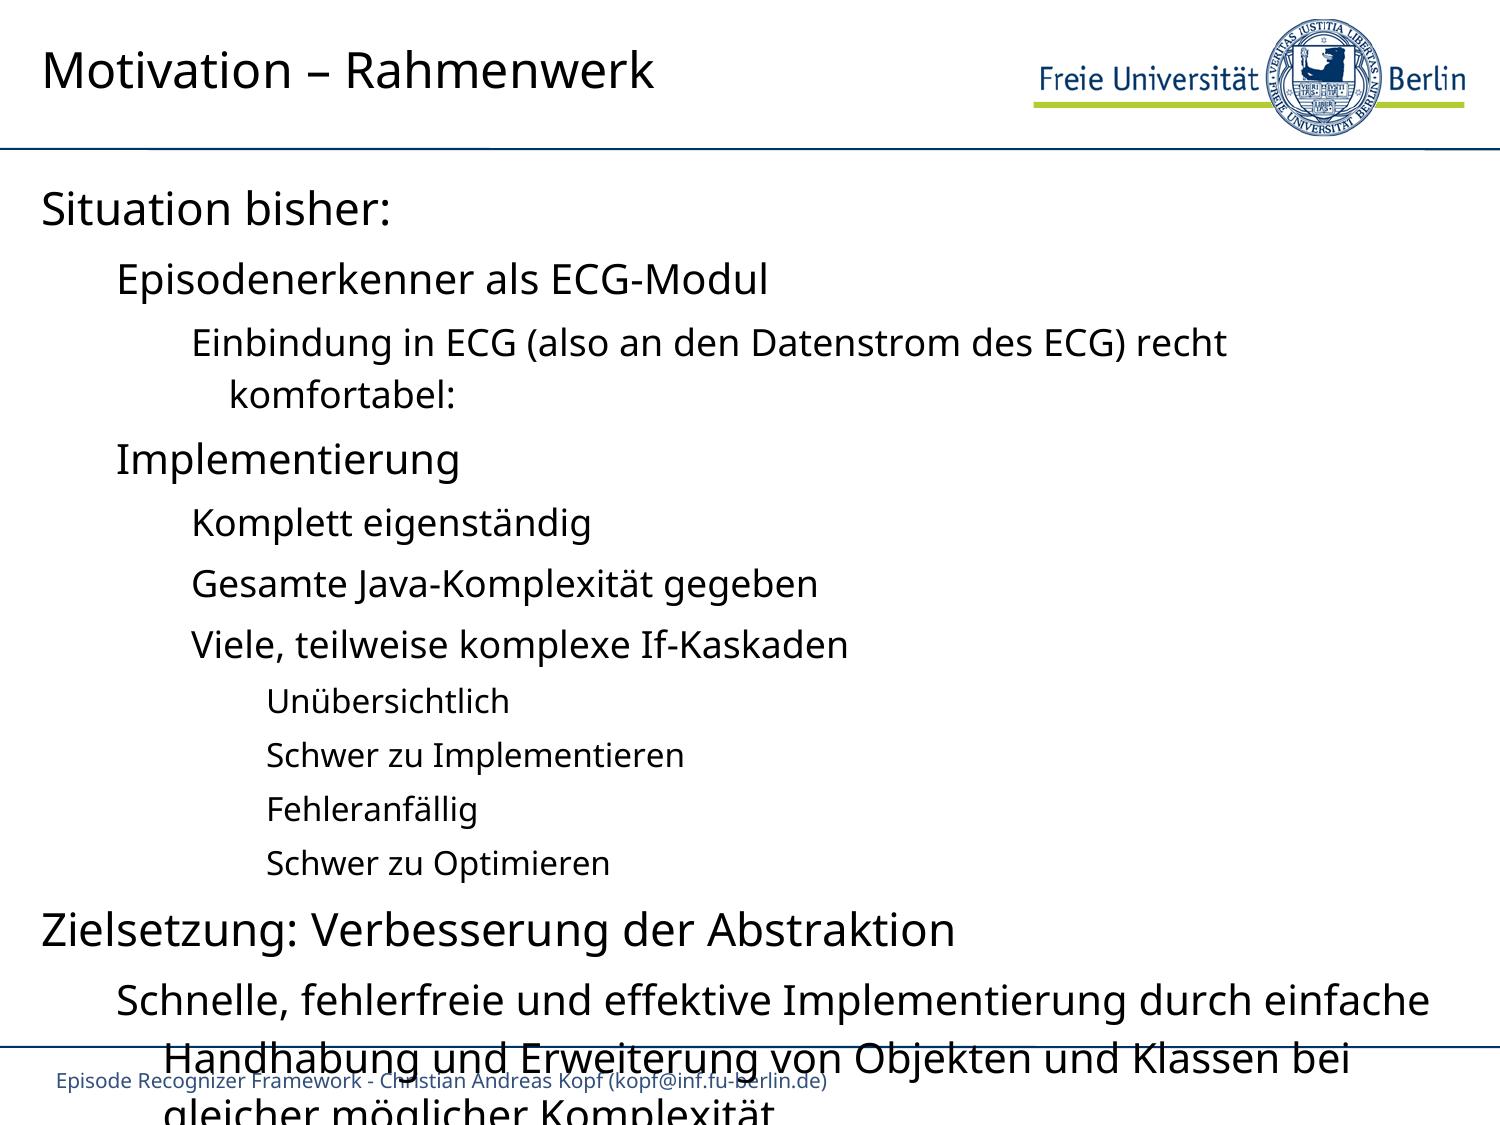

# Motivation – Rahmenwerk
Situation bisher:
Episodenerkenner als ECG-Modul
Einbindung in ECG (also an den Datenstrom des ECG) recht komfortabel:
Implementierung
Komplett eigenständig
Gesamte Java-Komplexität gegeben
Viele, teilweise komplexe If-Kaskaden
Unübersichtlich
Schwer zu Implementieren
Fehleranfällig
Schwer zu Optimieren
Zielsetzung: Verbesserung der Abstraktion
Schnelle, fehlerfreie und effektive Implementierung durch einfache Handhabung und Erweiterung von Objekten und Klassen bei gleicher möglicher Komplexität
Episode Recognizer Framework - Christian Andreas Kopf (kopf@inf.fu-berlin.de)